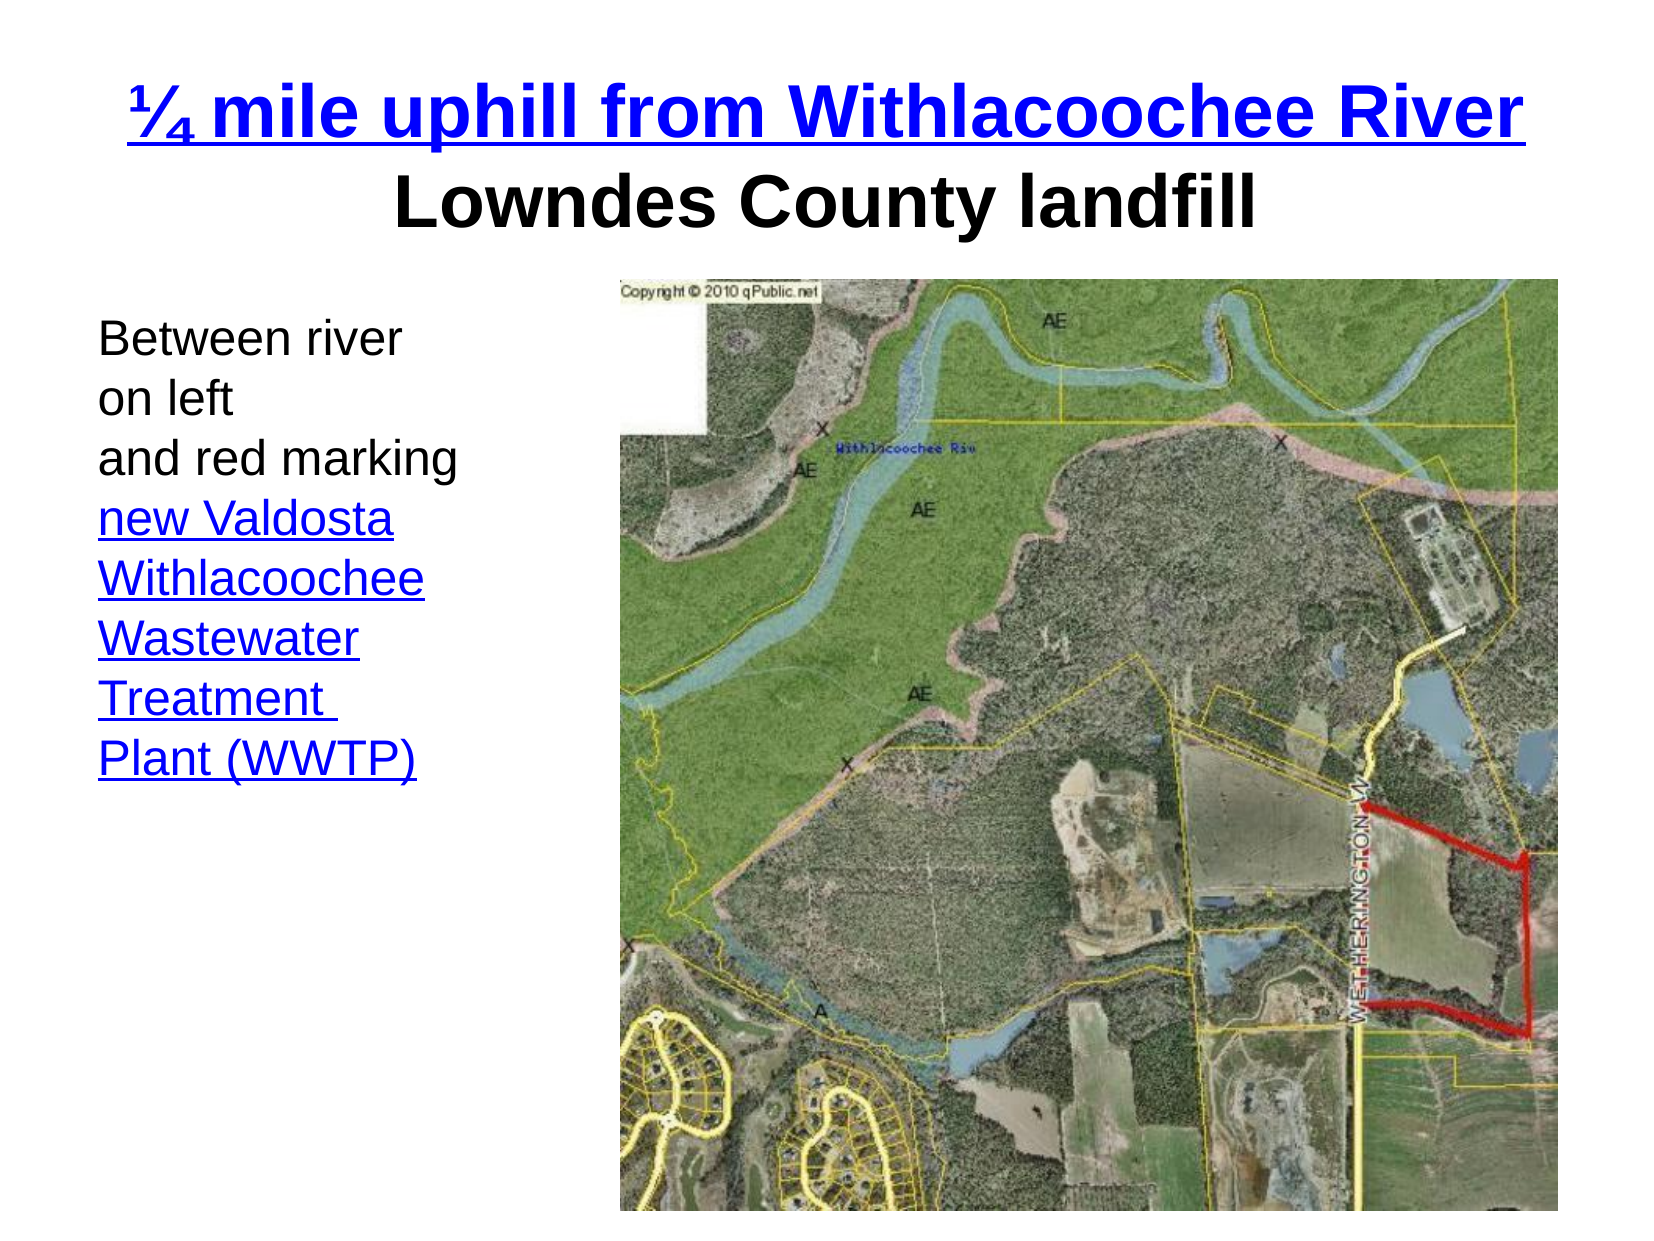

# ¼ mile uphill from Withlacoochee River Lowndes County landfill
Between river
on left
and red marking
new Valdosta
Withlacoochee
Wastewater
Treatment
Plant (WWTP)